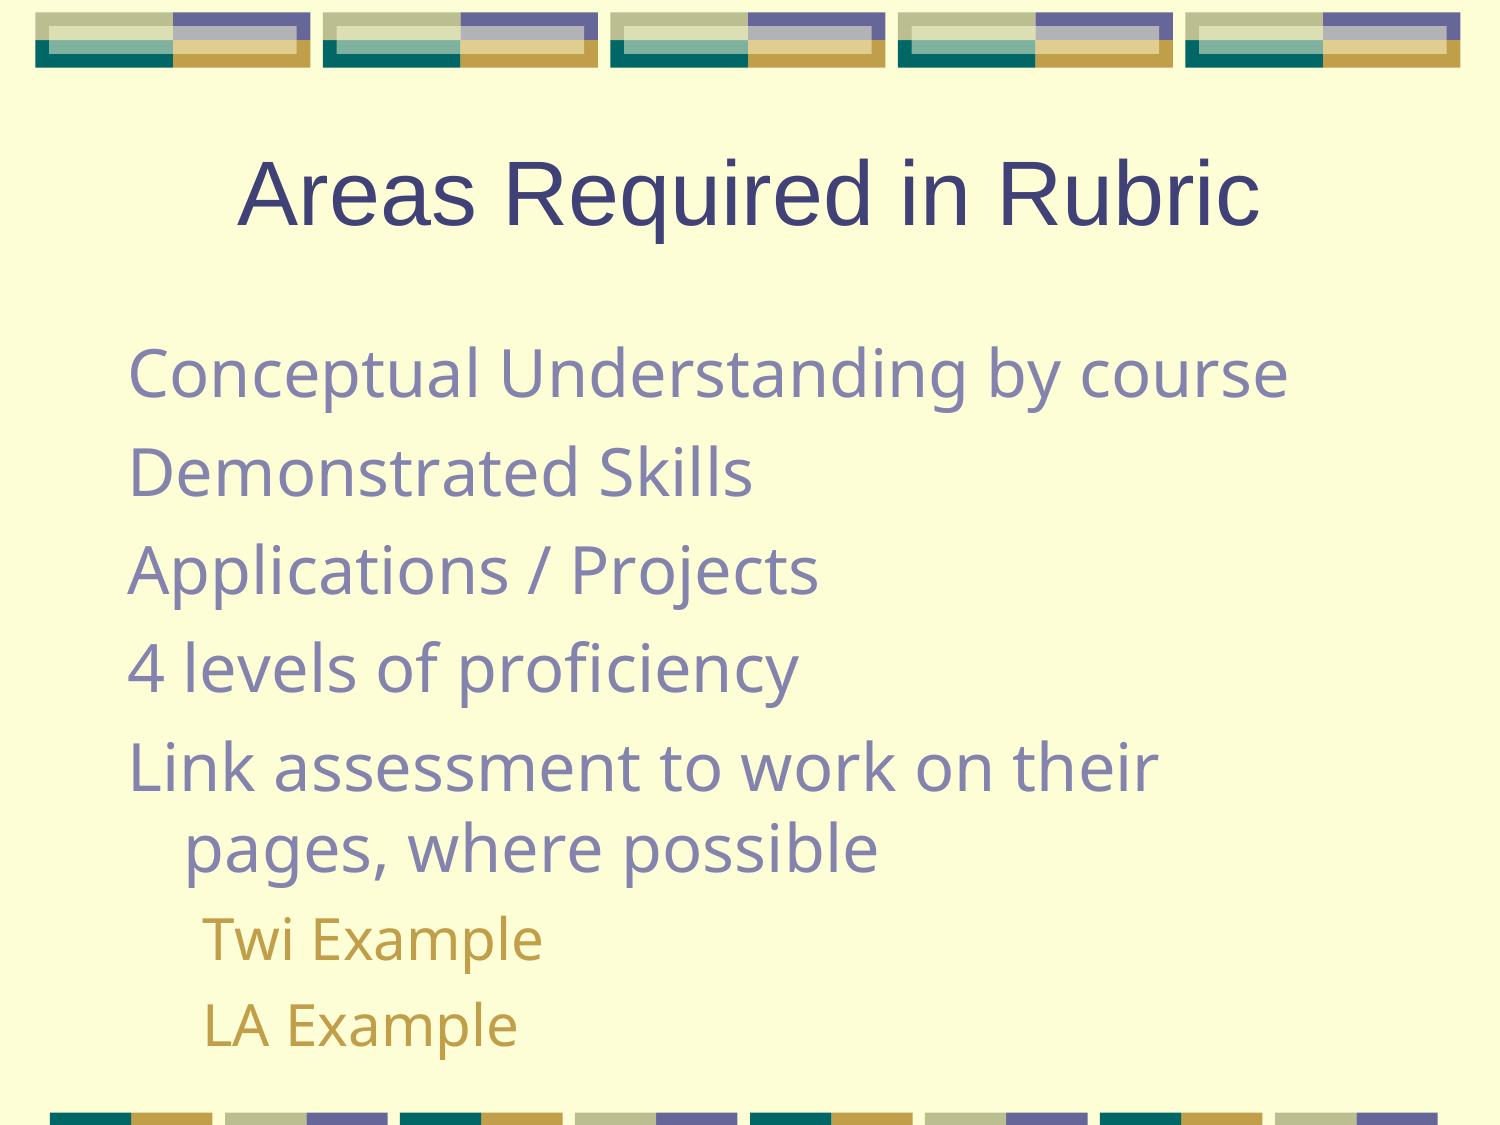

# Areas Required in Rubric
Conceptual Understanding by course
Demonstrated Skills
Applications / Projects
4 levels of proficiency
Link assessment to work on their pages, where possible
Twi Example
LA Example